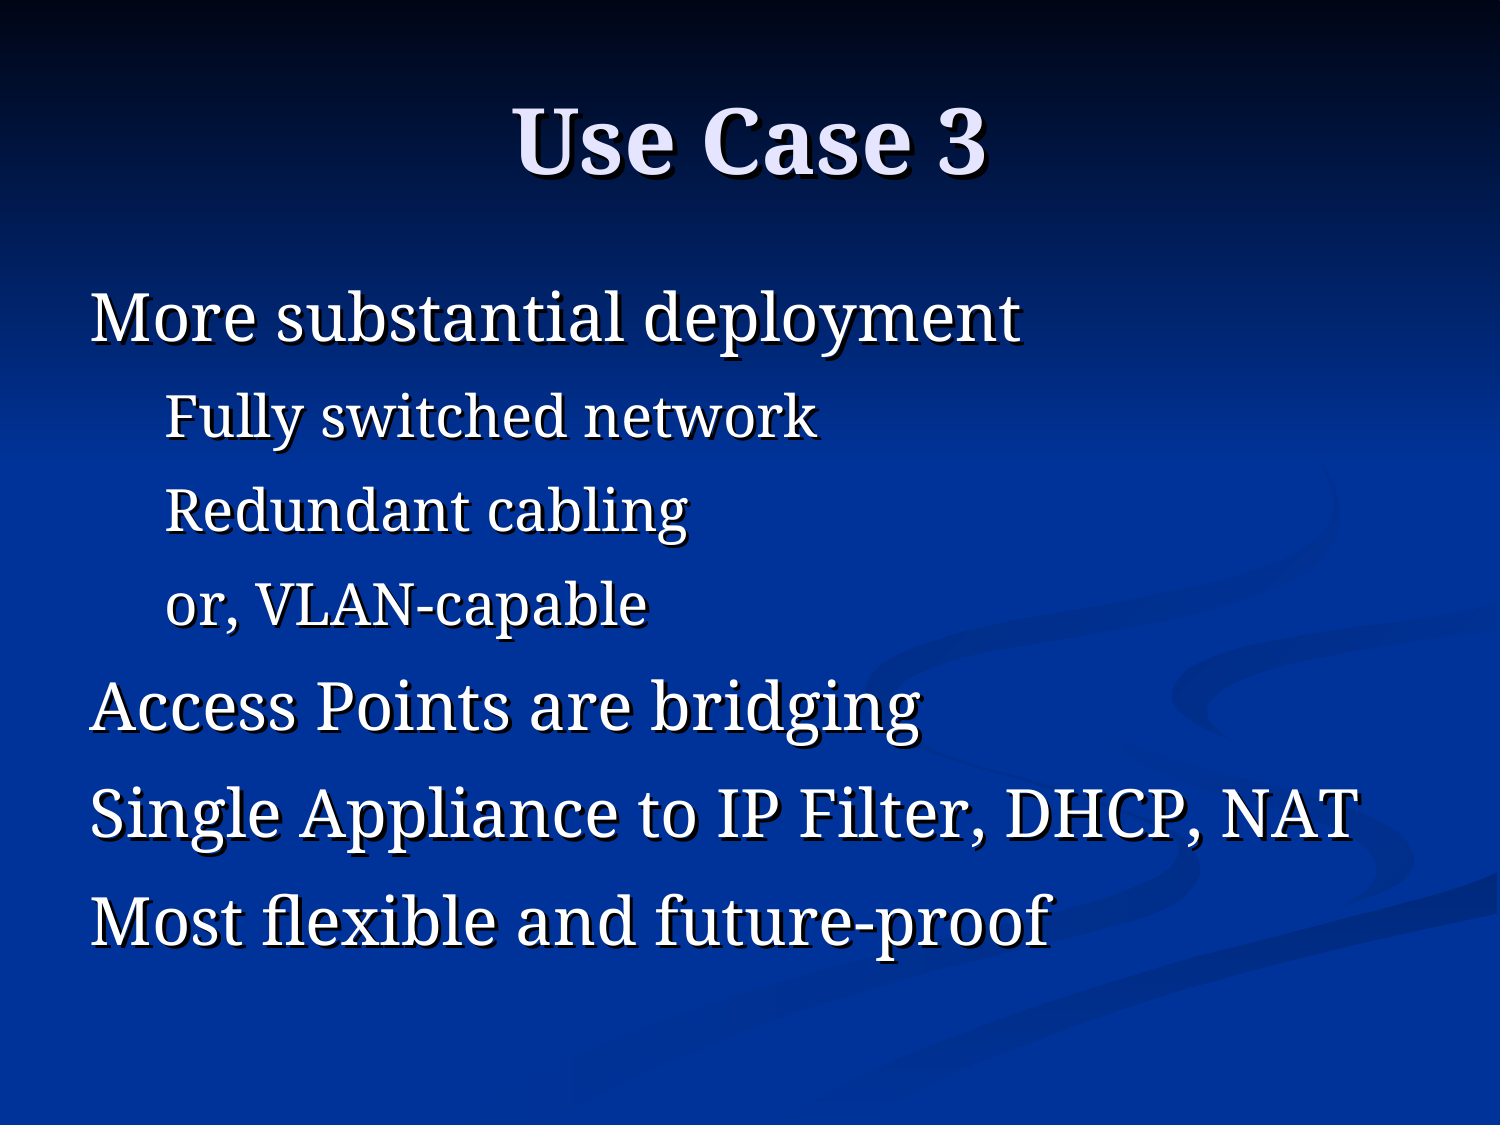

# Use Case 3
More substantial deployment
Fully switched network
Redundant cabling
or, VLAN-capable
Access Points are bridging
Single Appliance to IP Filter, DHCP, NAT
Most flexible and future-proof